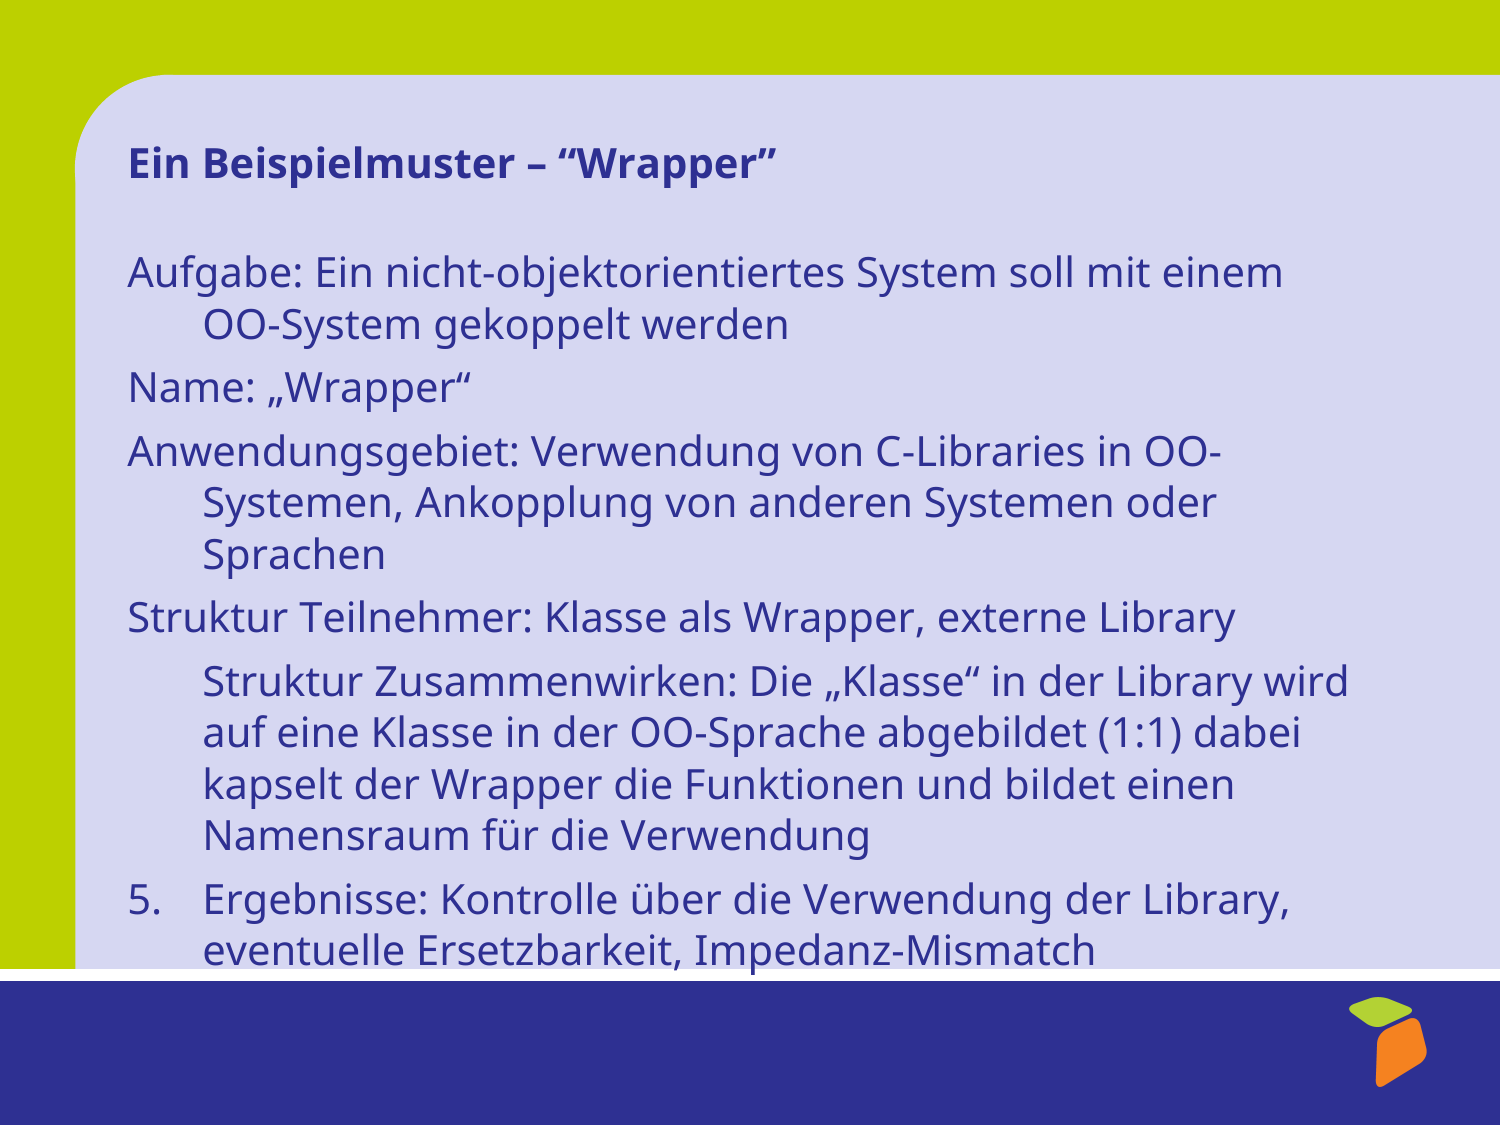

# Ein Beispielmuster – “Wrapper”
Aufgabe: Ein nicht-objektorientiertes System soll mit einem OO-System gekoppelt werden
Name: „Wrapper“
Anwendungsgebiet: Verwendung von C-Libraries in OO-Systemen, Ankopplung von anderen Systemen oder Sprachen
Struktur Teilnehmer: Klasse als Wrapper, externe Library
	Struktur Zusammenwirken: Die „Klasse“ in der Library wird auf eine Klasse in der OO-Sprache abgebildet (1:1) dabei kapselt der Wrapper die Funktionen und bildet einen Namensraum für die Verwendung
5.	Ergebnisse: Kontrolle über die Verwendung der Library, eventuelle Ersetzbarkeit, Impedanz-Mismatch